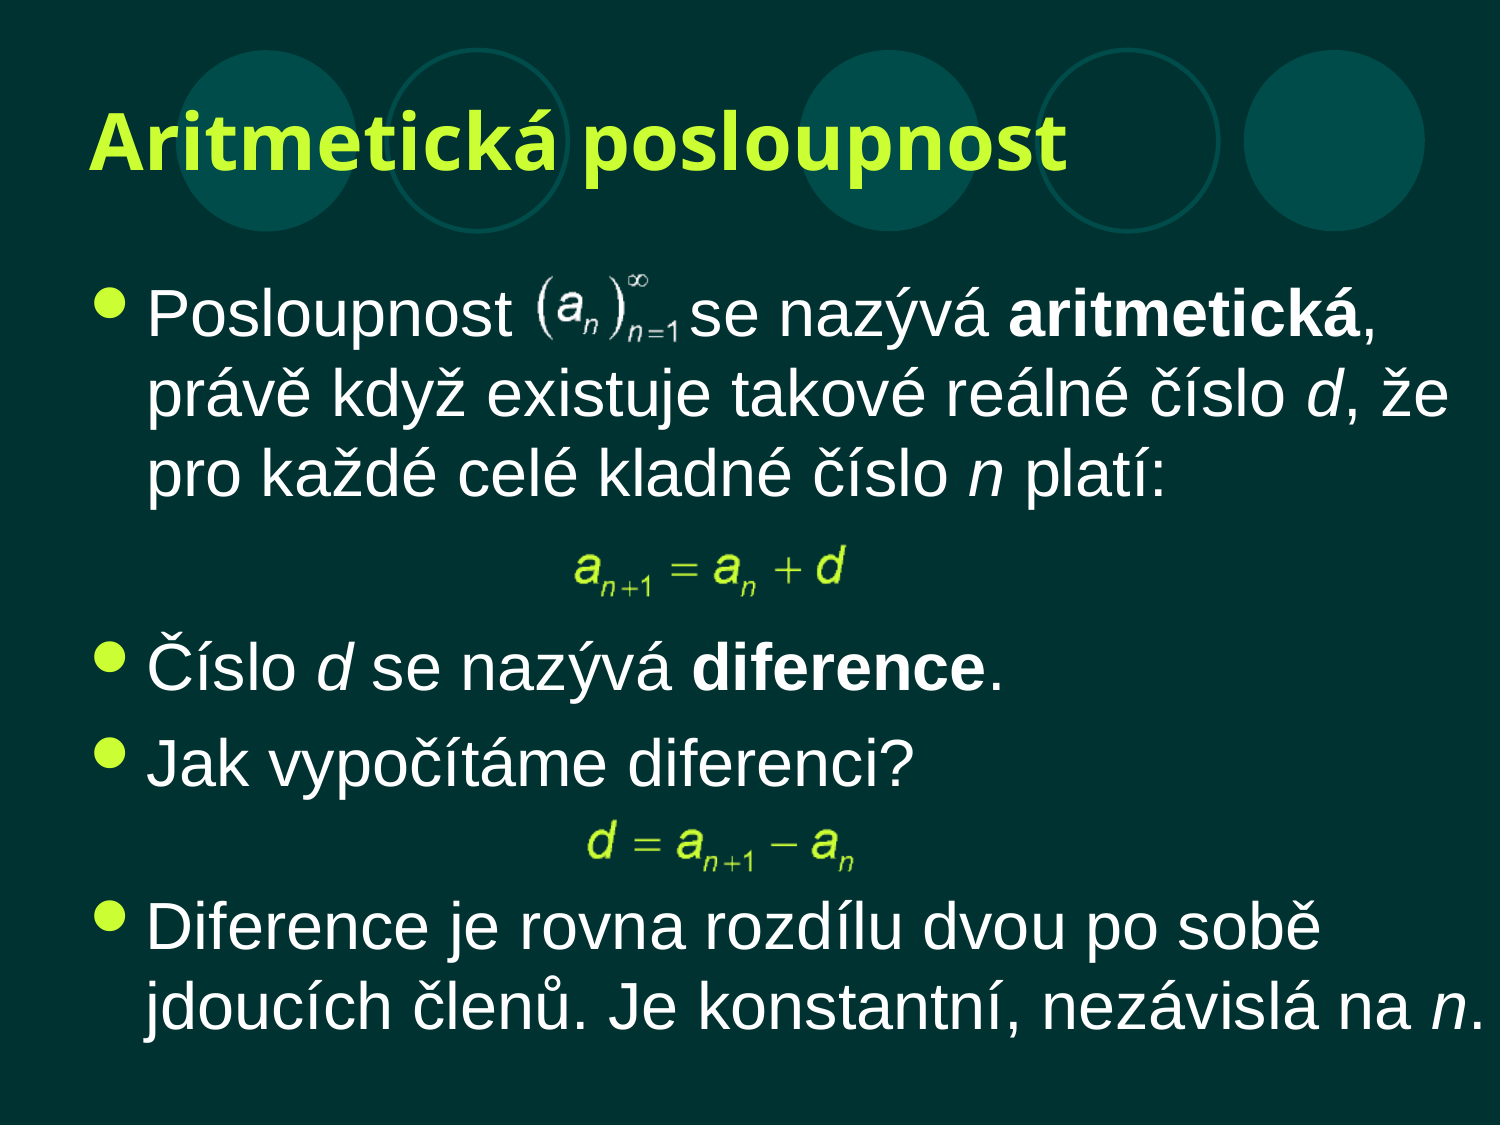

# Aritmetická posloupnost
Posloupnost		se nazývá aritmetická, právě když existuje takové reálné číslo d, že pro každé celé kladné číslo n platí:
Číslo d se nazývá diference.
Jak vypočítáme diferenci?
Diference je rovna rozdílu dvou po sobě jdoucích členů. Je konstantní, nezávislá na n.